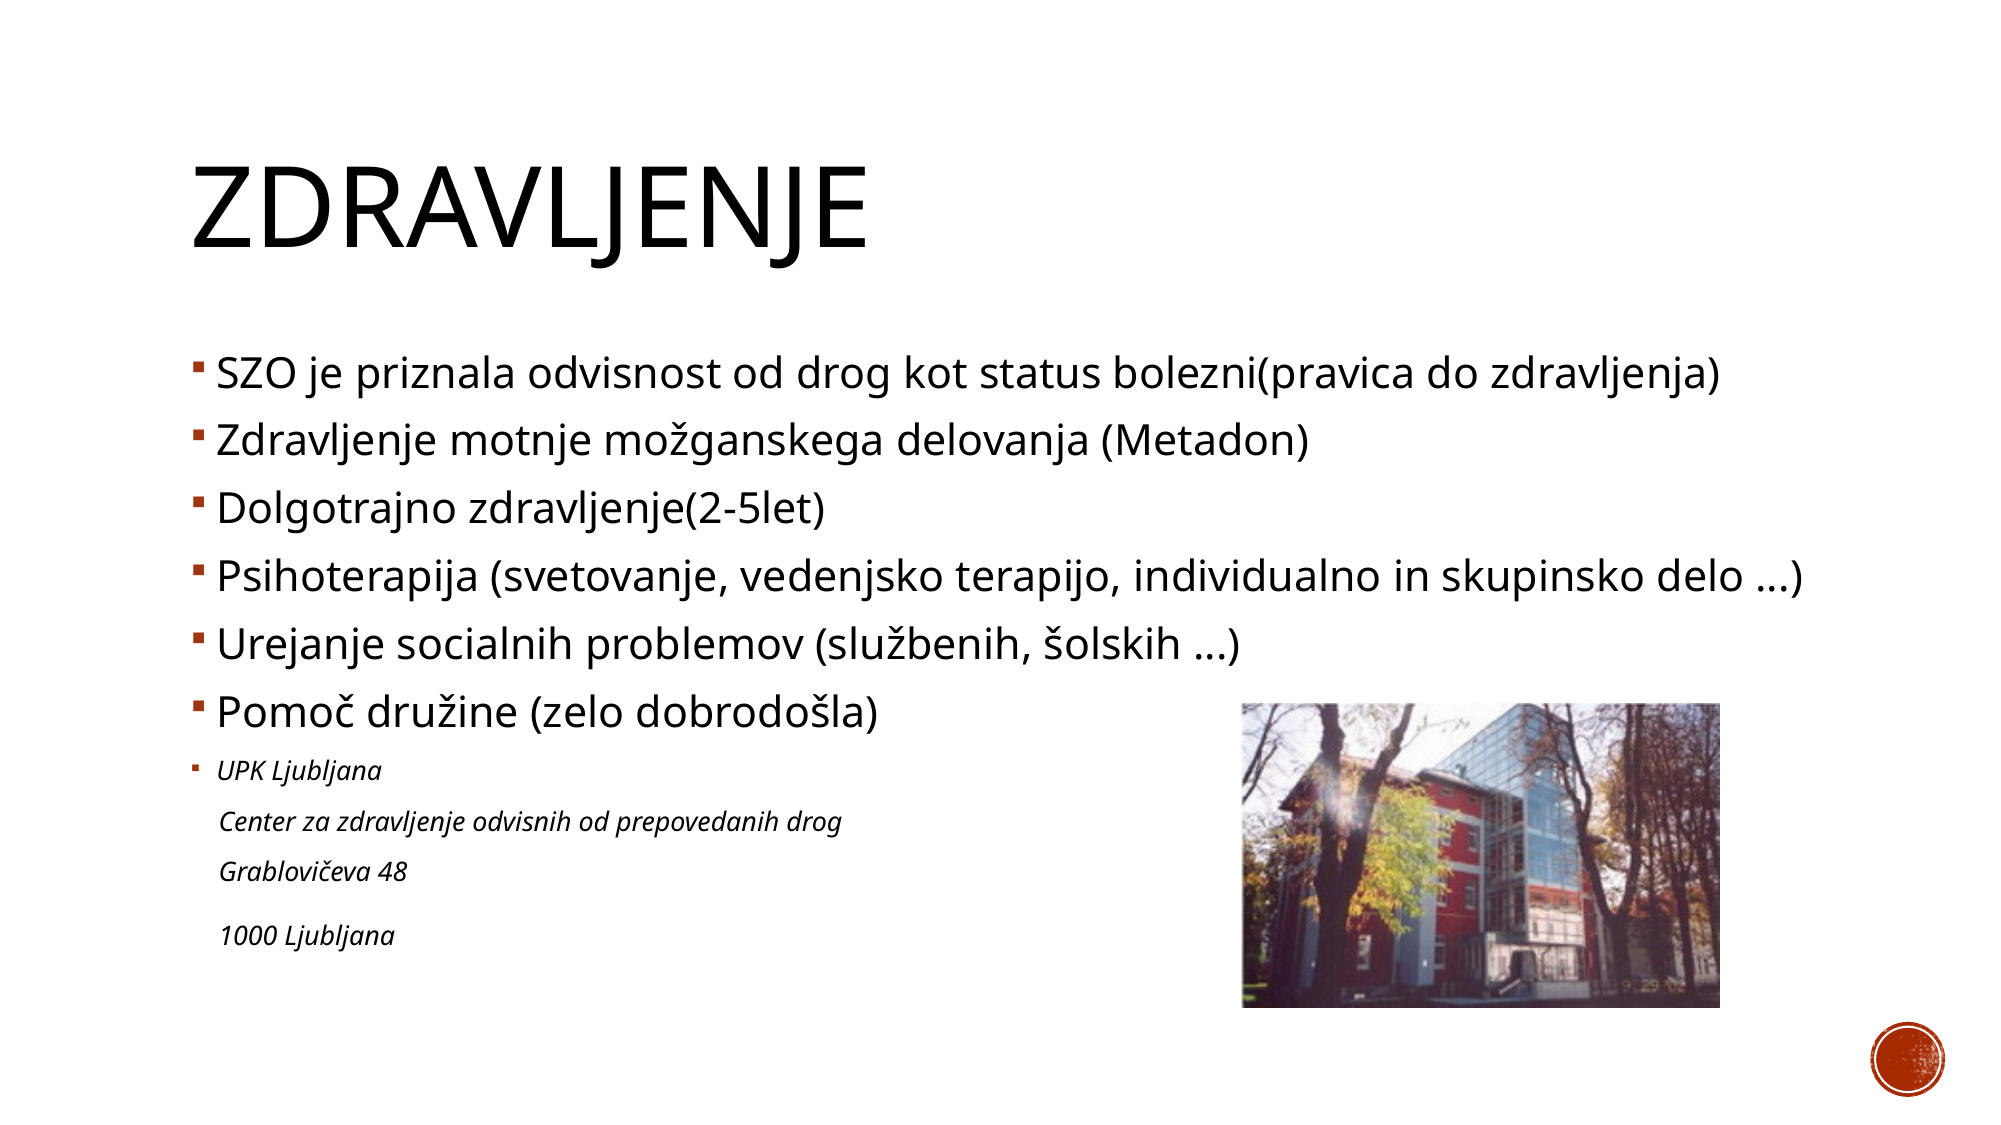

# zdravljenje
SZO je priznala odvisnost od drog kot status bolezni(pravica do zdravljenja)
Zdravljenje motnje možganskega delovanja (Metadon)
Dolgotrajno zdravljenje(2-5let)
Psihoterapija (svetovanje, vedenjsko terapijo, individualno in skupinsko delo ...)
Urejanje socialnih problemov (službenih, šolskih ...)
Pomoč družine (zelo dobrodošla)
UPK Ljubljana
 Center za zdravljenje odvisnih od prepovedanih drog
 Grablovičeva 48
 1000 Ljubljana